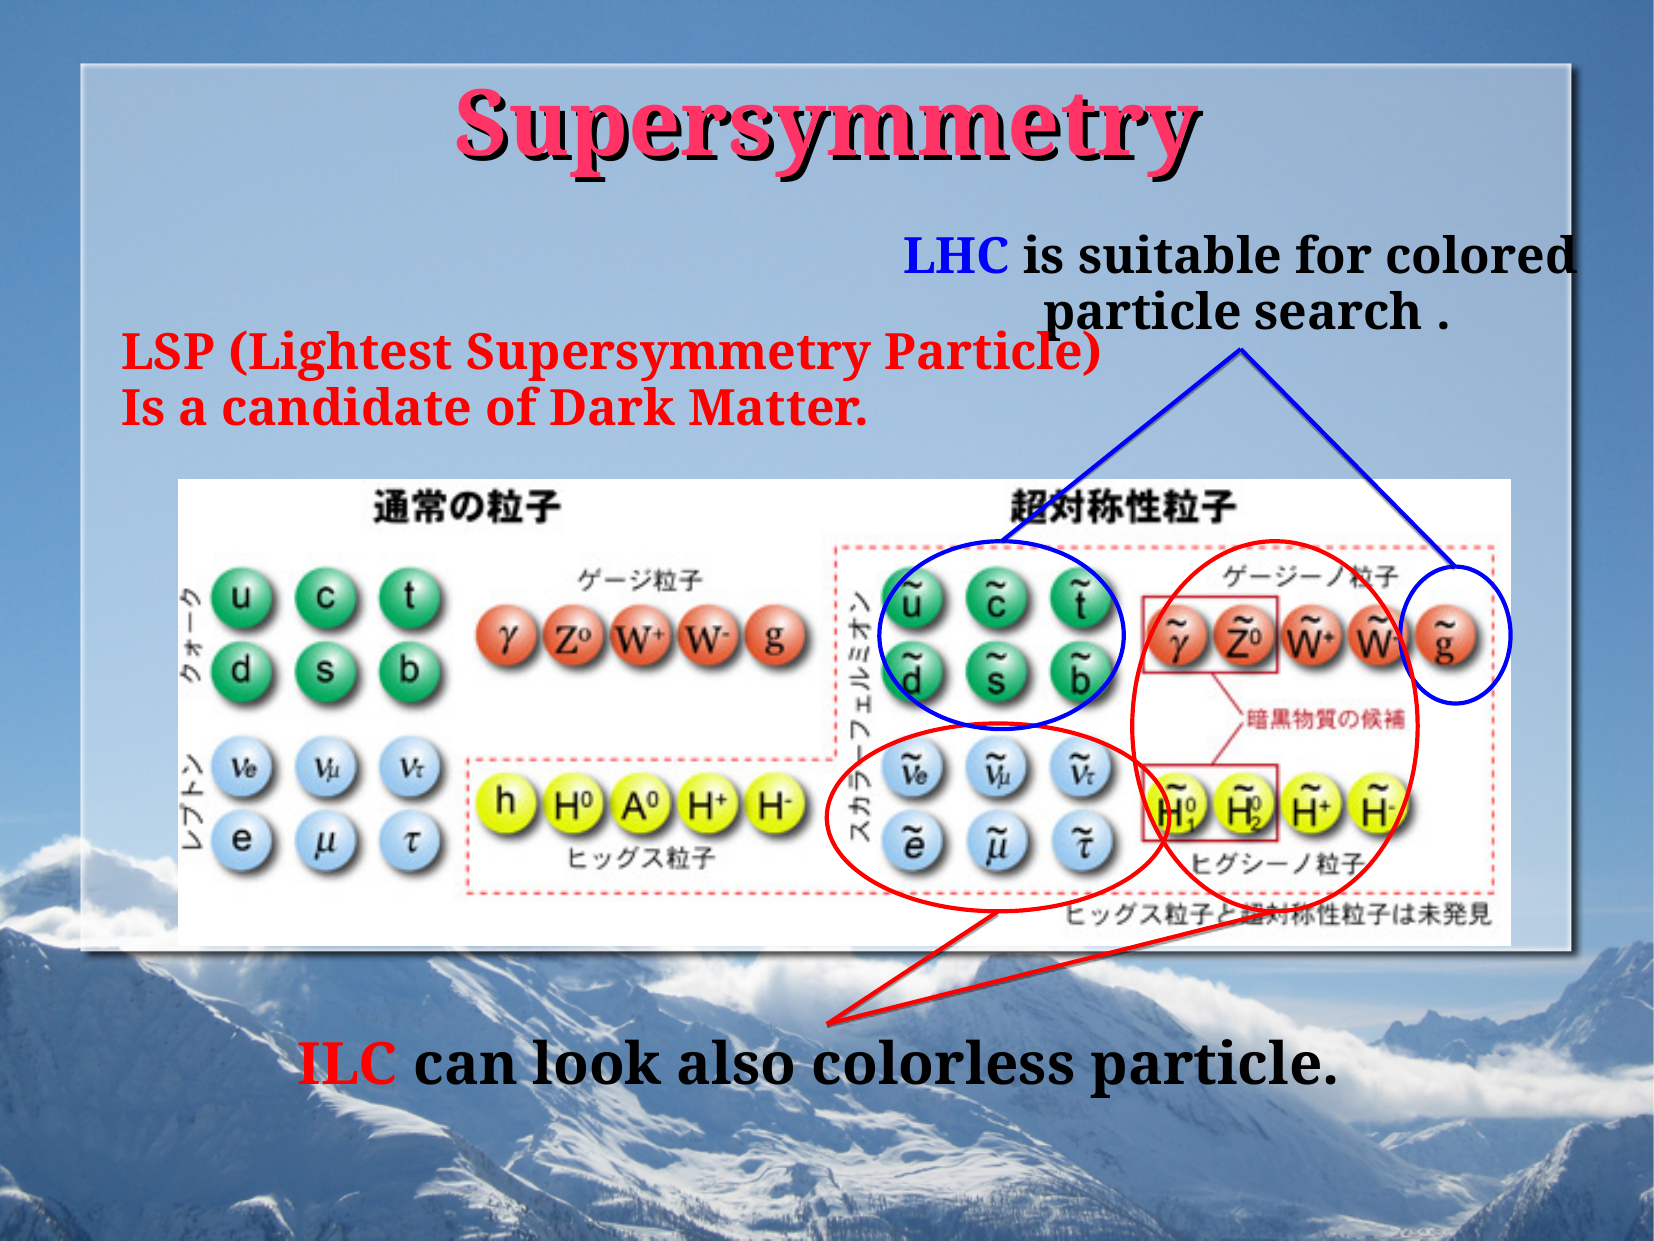

# Supersymmetry
LHC is suitable for colored
 particle search .
LSP (Lightest Supersymmetry Particle)
Is a candidate of Dark Matter.
ILC can look also colorless particle.